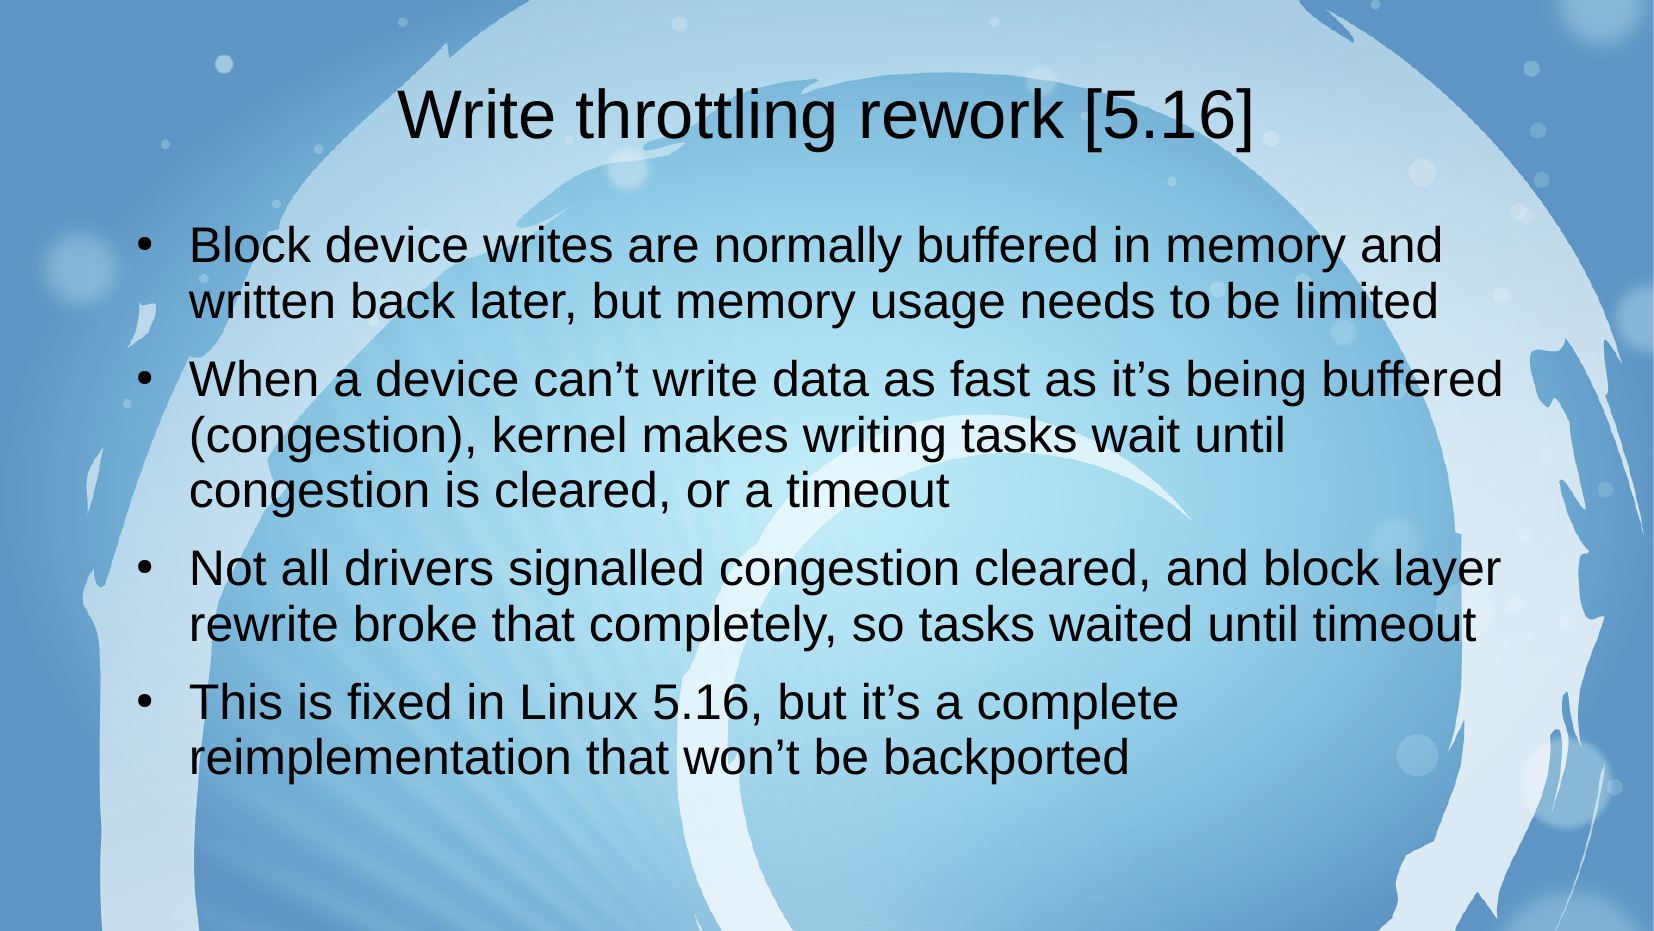

# Write throttling rework [5.16]
Block device writes are normally buffered in memory and written back later, but memory usage needs to be limited
When a device can’t write data as fast as it’s being buffered (congestion), kernel makes writing tasks wait until congestion is cleared, or a timeout
Not all drivers signalled congestion cleared, and block layer rewrite broke that completely, so tasks waited until timeout
This is fixed in Linux 5.16, but it’s a complete reimplementation that won’t be backported